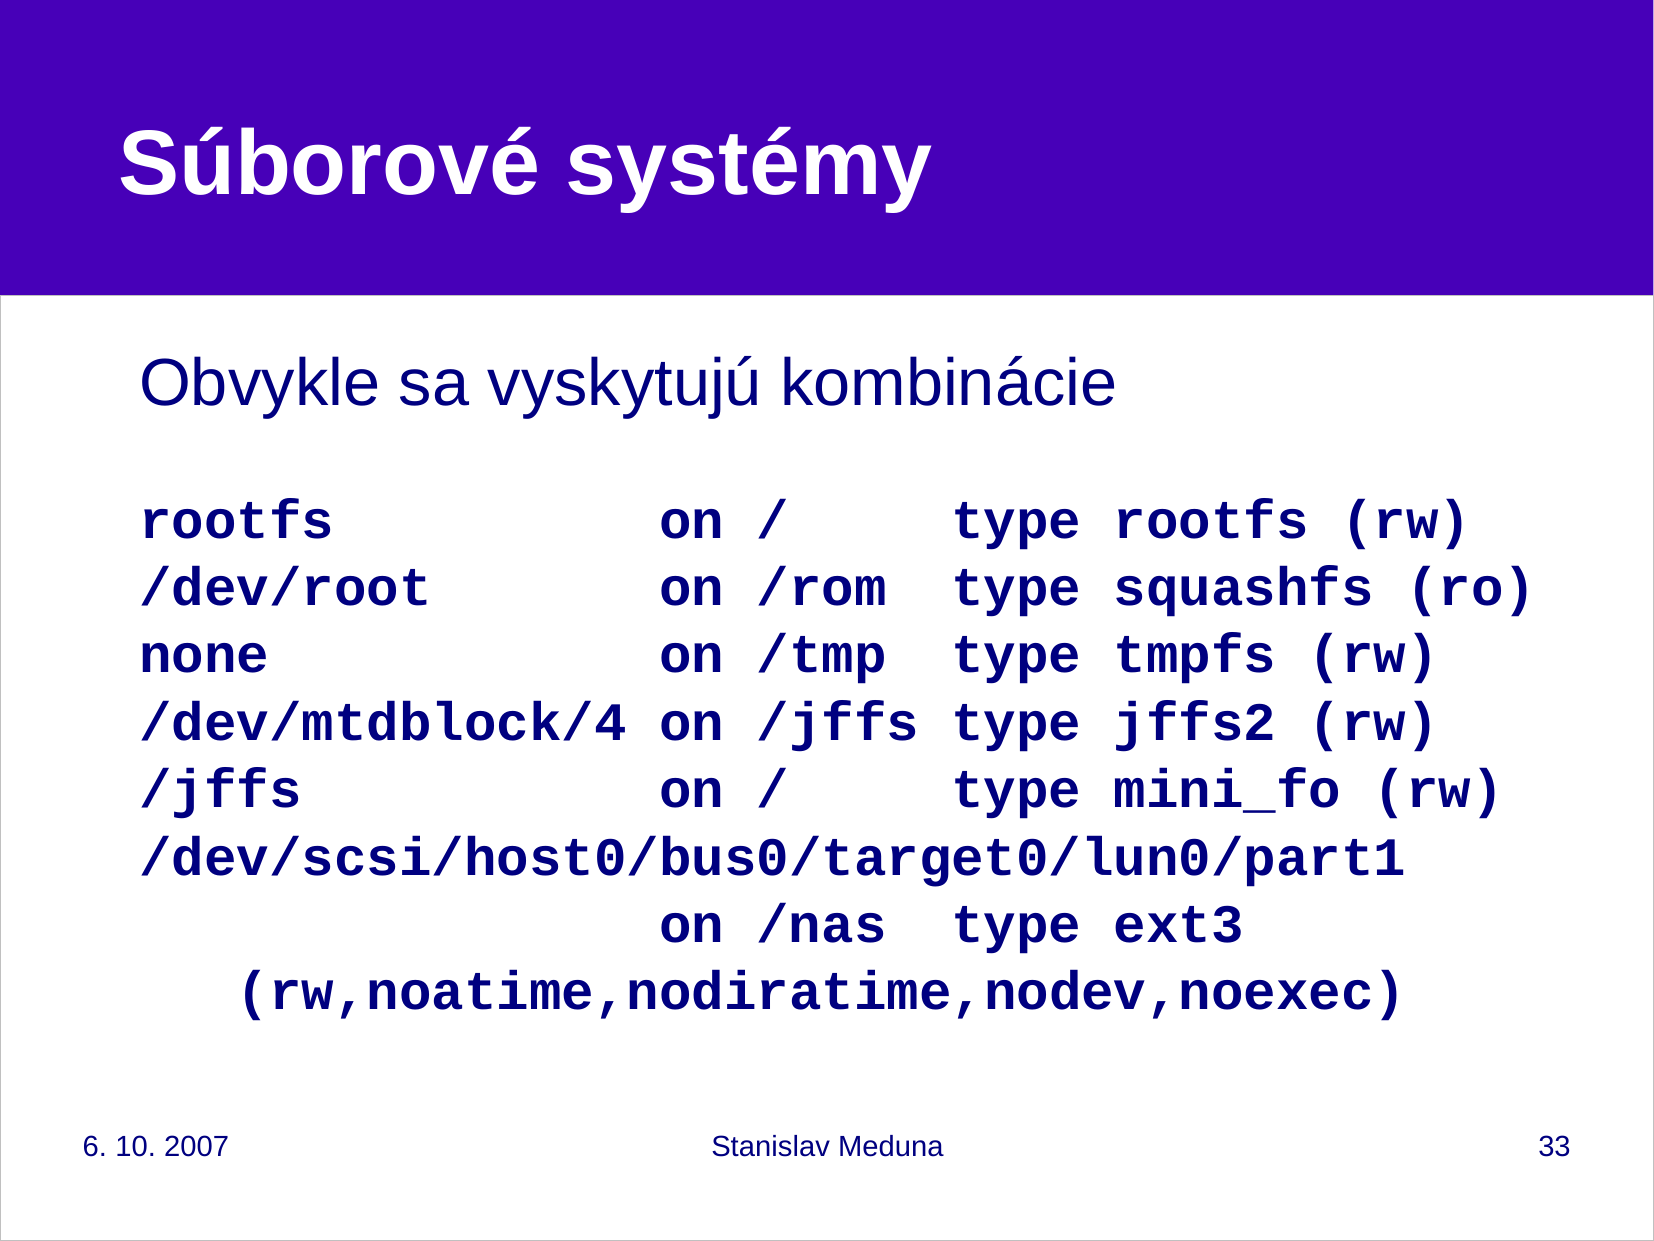

# Súborové systémy
Obvykle sa vyskytujú kombinácie
rootfs on / type rootfs (rw)
/dev/root on /rom type squashfs (ro)
none on /tmp type tmpfs (rw)
/dev/mtdblock/4 on /jffs type jffs2 (rw)
/jffs on / type mini_fo (rw)
/dev/scsi/host0/bus0/target0/lun0/part1
 on /nas type ext3
 (rw,noatime,nodiratime,nodev,noexec)
6. 10. 2007
Stanislav Meduna
33